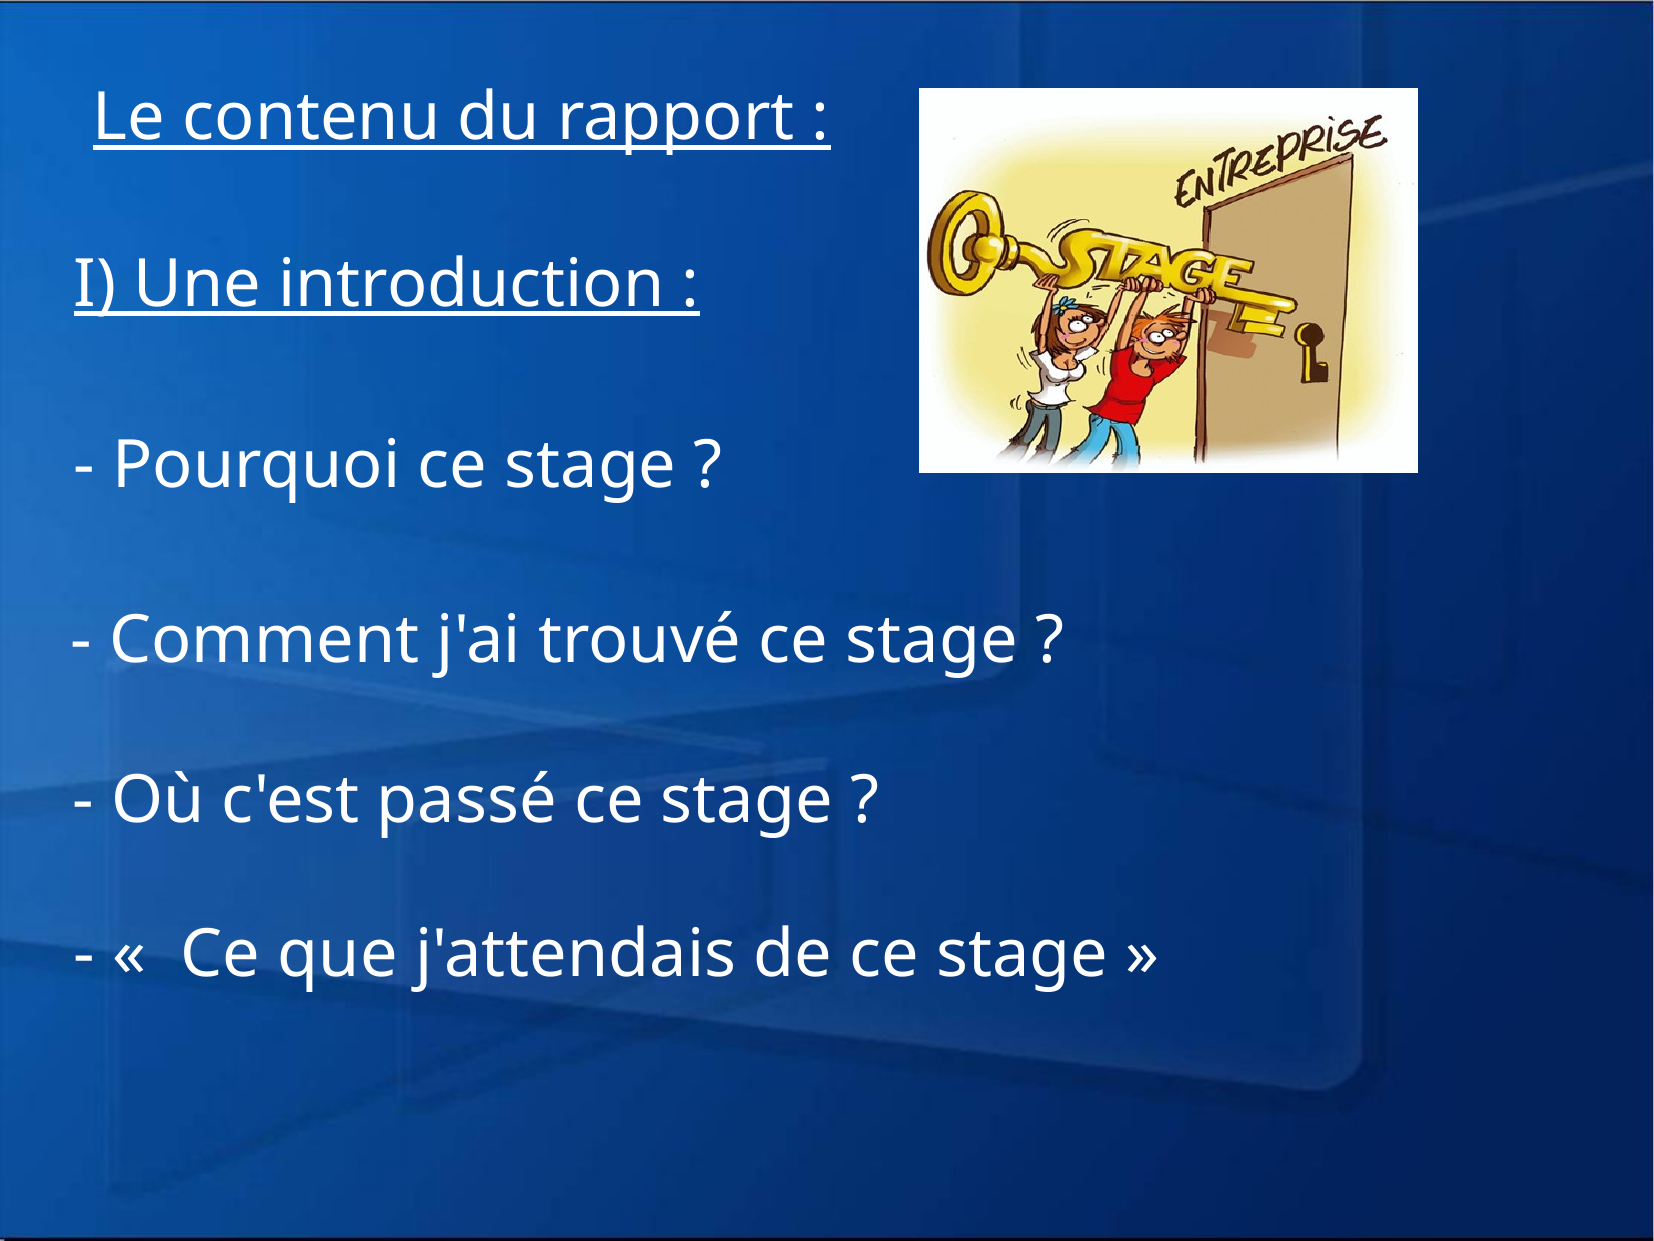

Le contenu du rapport :
I) Une introduction :
- Pourquoi ce stage ?
- Comment j'ai trouvé ce stage ?
- Où c'est passé ce stage ?
- «  Ce que j'attendais de ce stage »